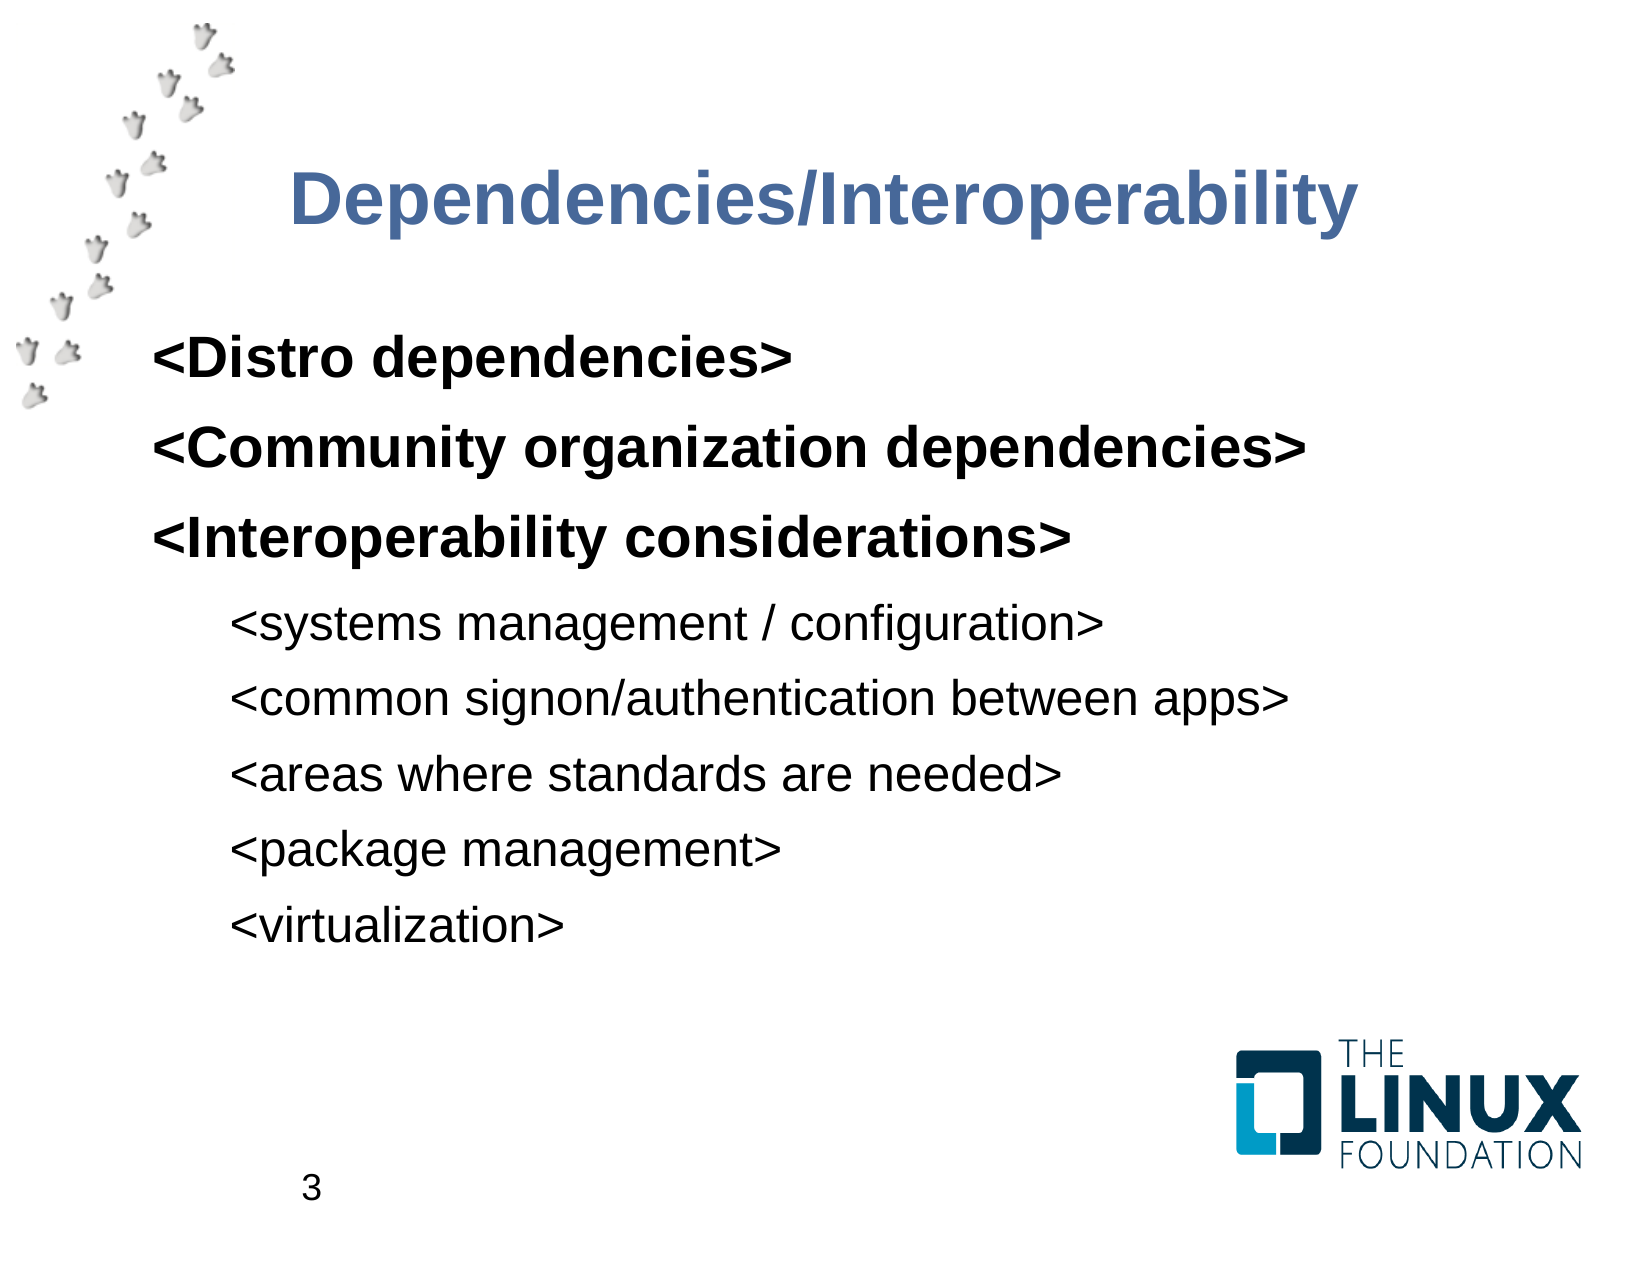

# Dependencies/Interoperability
<Distro dependencies>
<Community organization dependencies>
<Interoperability considerations>
<systems management / configuration>
<common signon/authentication between apps>
<areas where standards are needed>
<package management>
<virtualization>